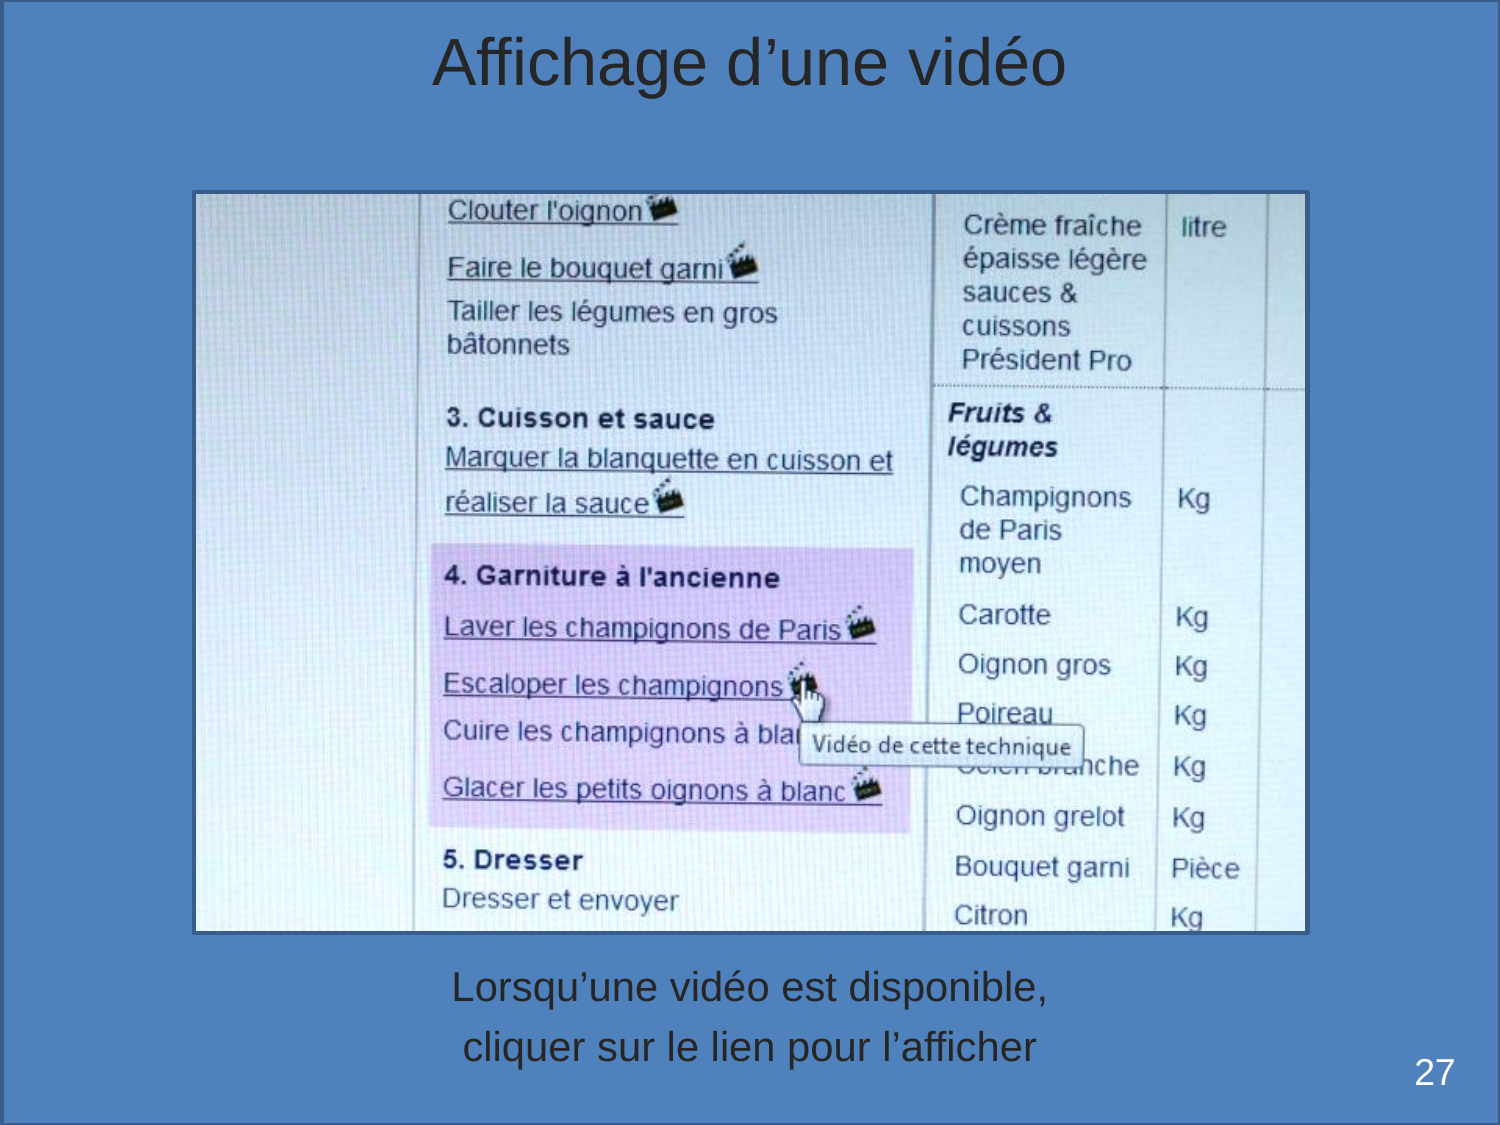

Affichage d’une vidéo
# Lorsqu’une vidéo est disponible,
cliquer sur le lien pour l’afficher